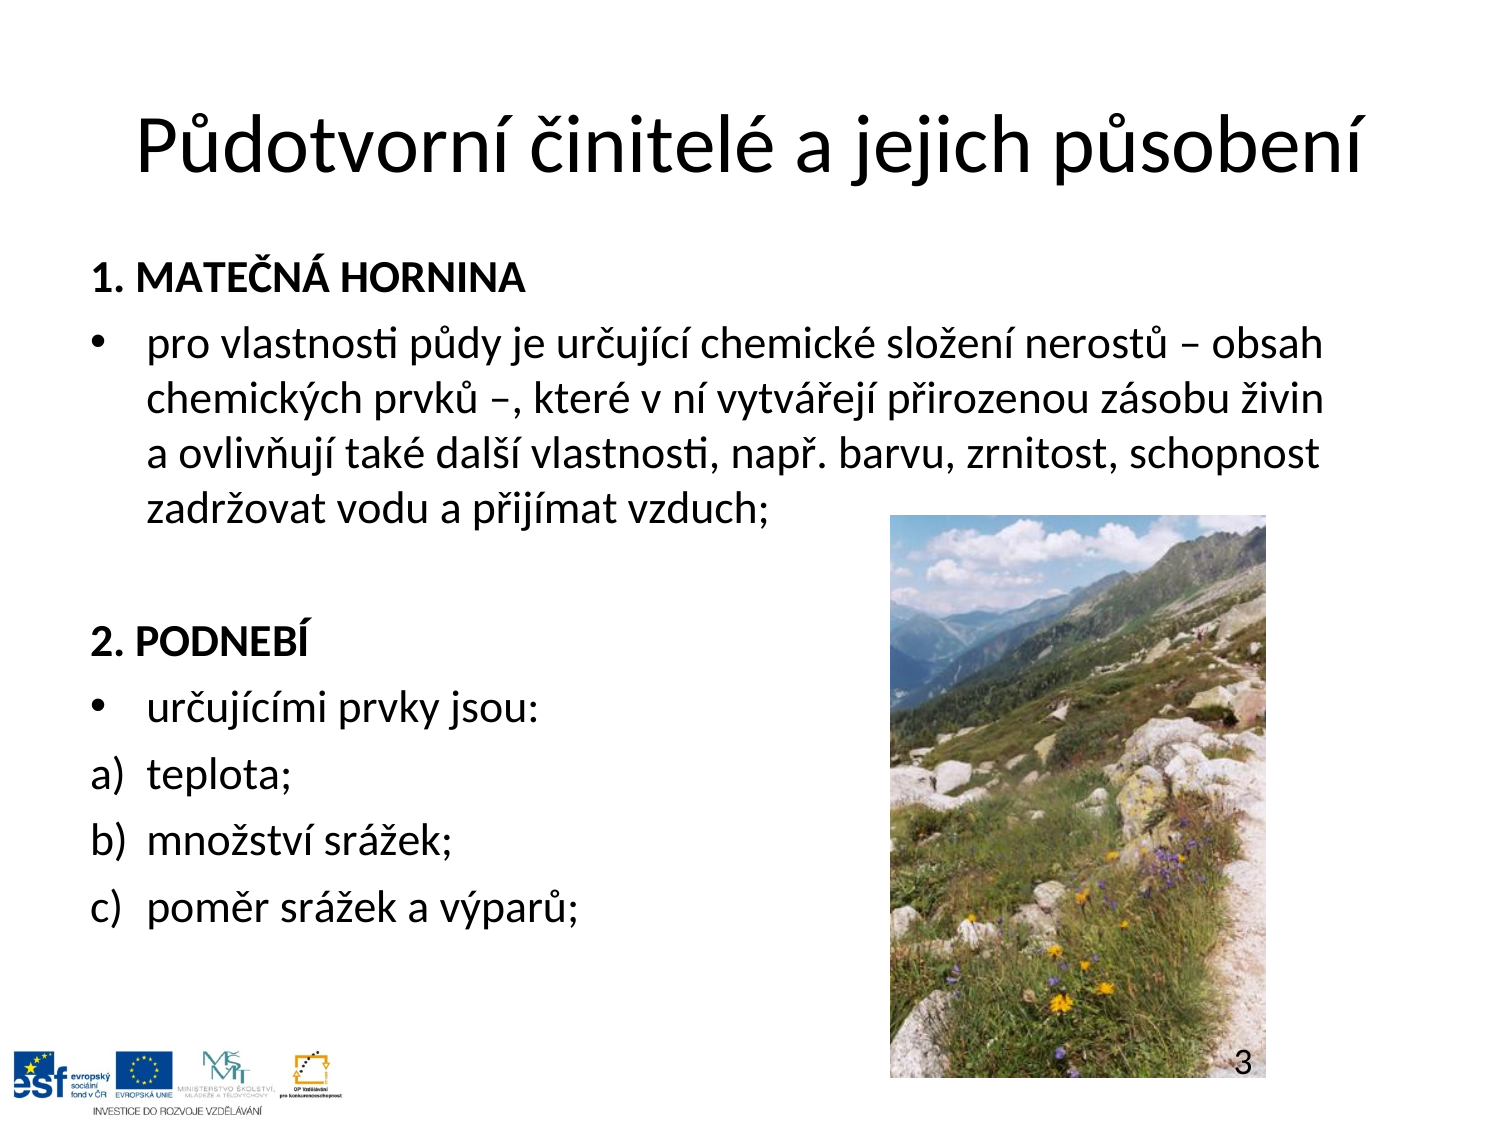

# Půdotvorní činitelé a jejich působení
1. MATEČNÁ HORNINA
pro vlastnosti půdy je určující chemické složení nerostů – obsah chemických prvků –, které v ní vytvářejí přirozenou zásobu živin
a ovlivňují také další vlastnosti, např. barvu, zrnitost, schopnost zadržovat vodu a přijímat vzduch;
2. PODNEBÍ
určujícími prvky jsou:
teplota;
množství srážek;
poměr srážek a výparů;
3